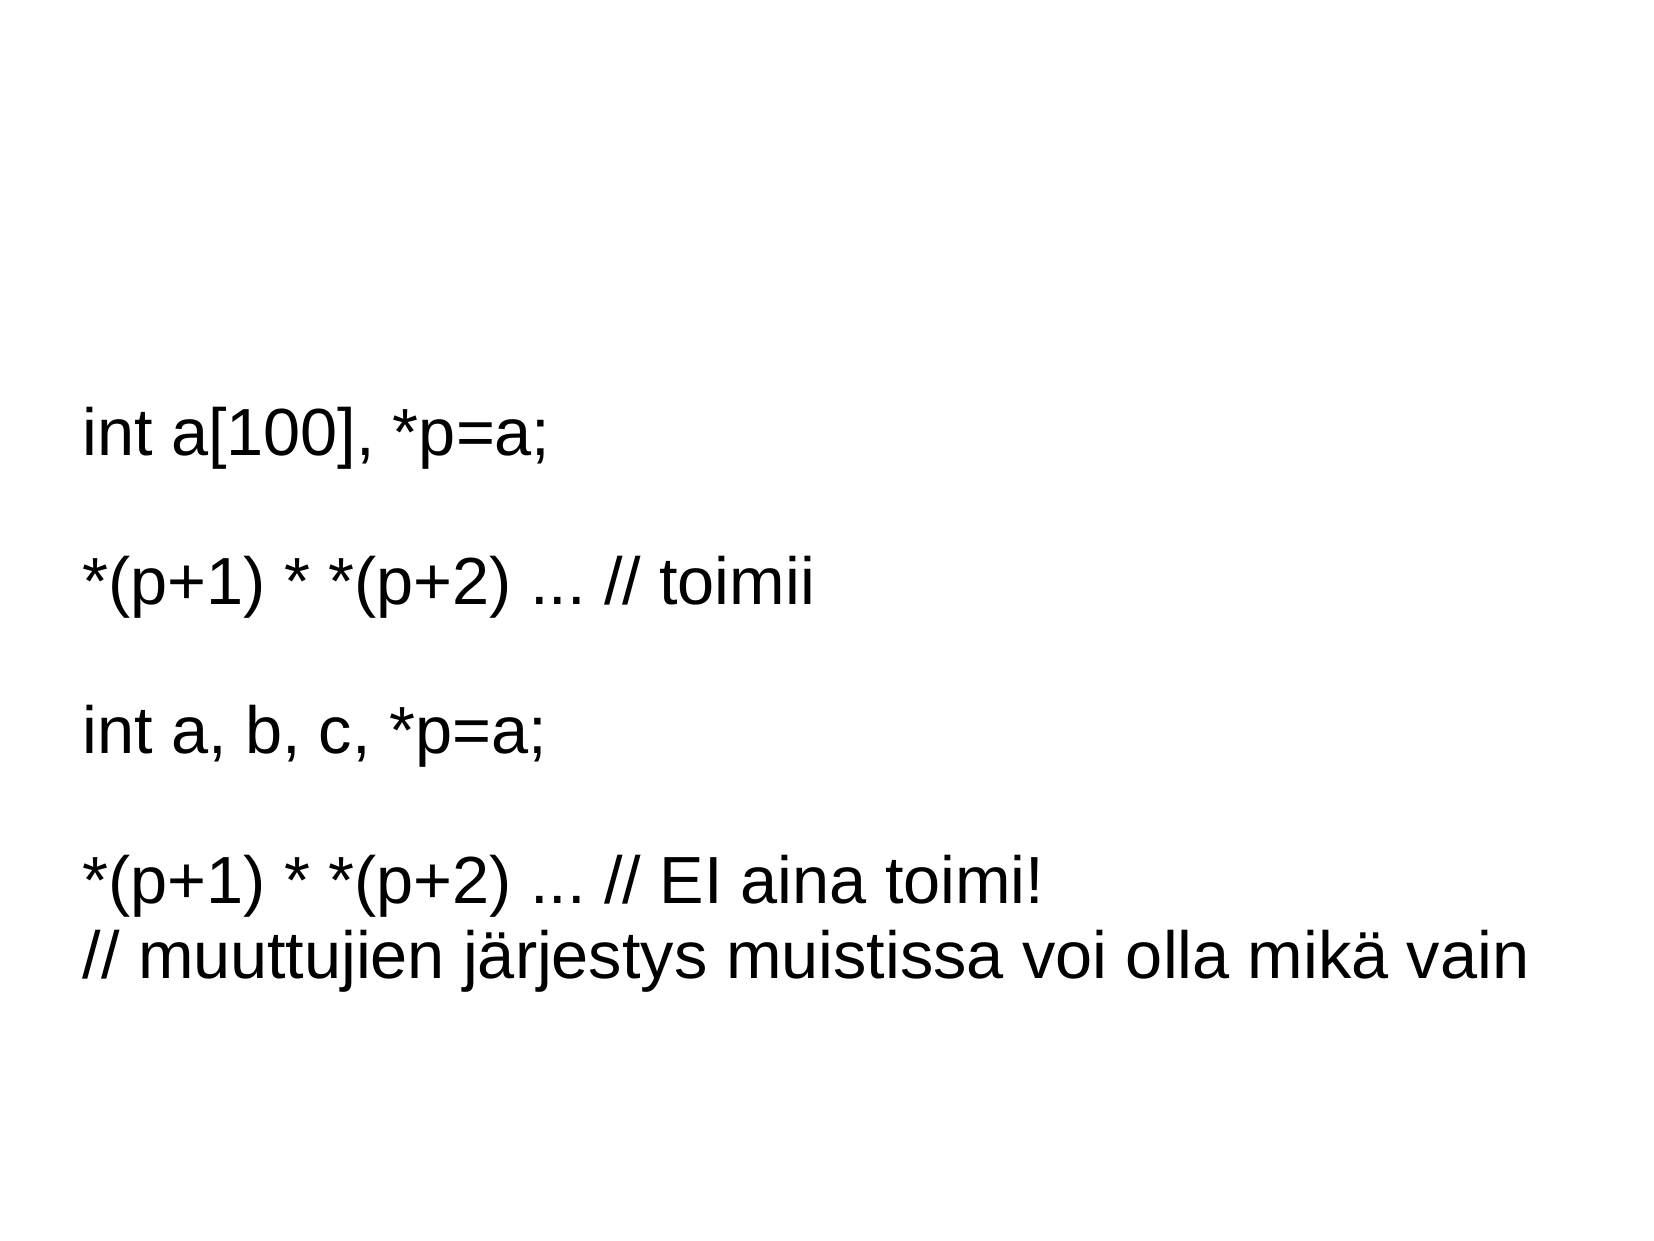

int a[100], *p=a;
*(p+1) * *(p+2) ... // toimii
int a, b, c, *p=a;
*(p+1) * *(p+2) ... // EI aina toimi!
// muuttujien järjestys muistissa voi olla mikä vain